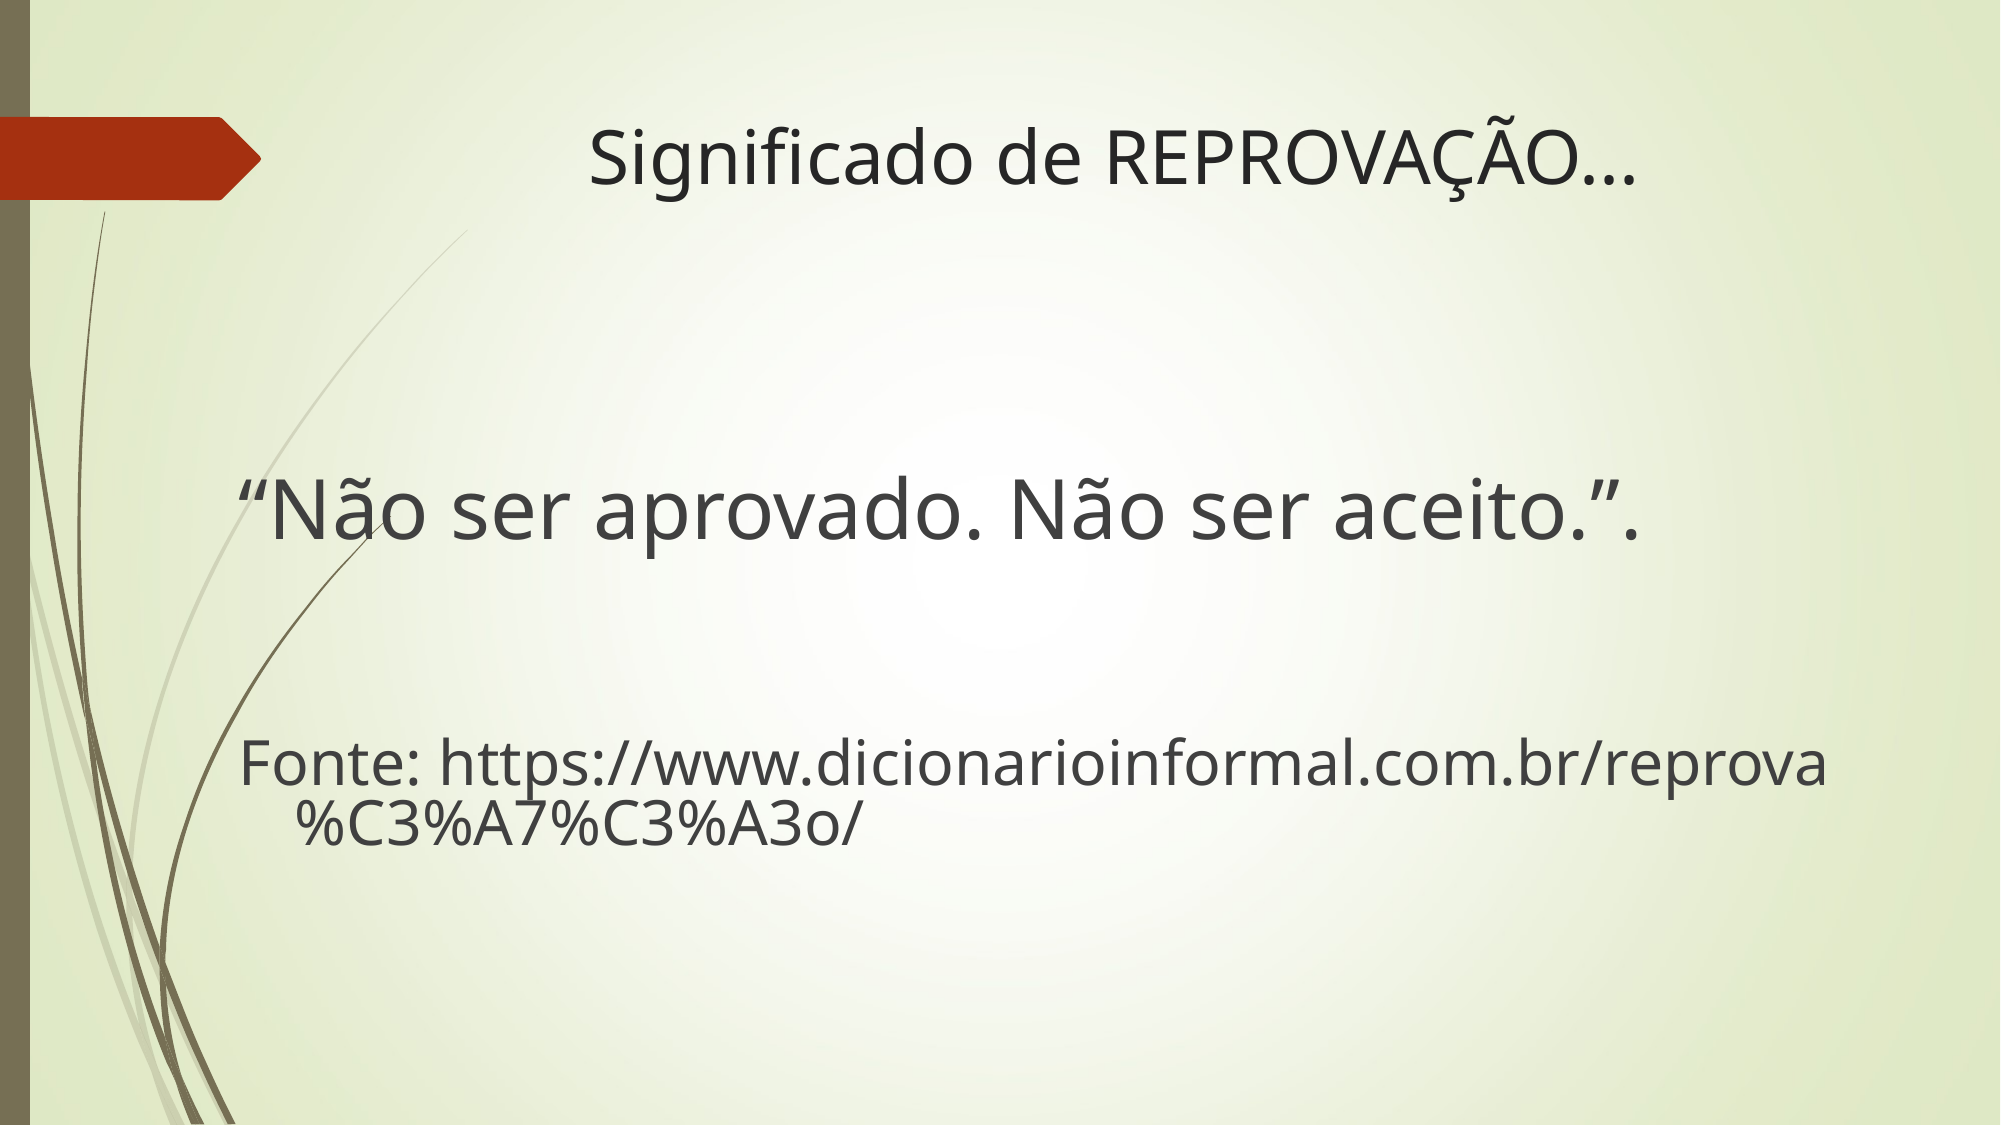

# Significado de REPROVAÇÃO...
“Não ser aprovado. Não ser aceito.”.
Fonte: https://www.dicionarioinformal.com.br/reprova%C3%A7%C3%A3o/